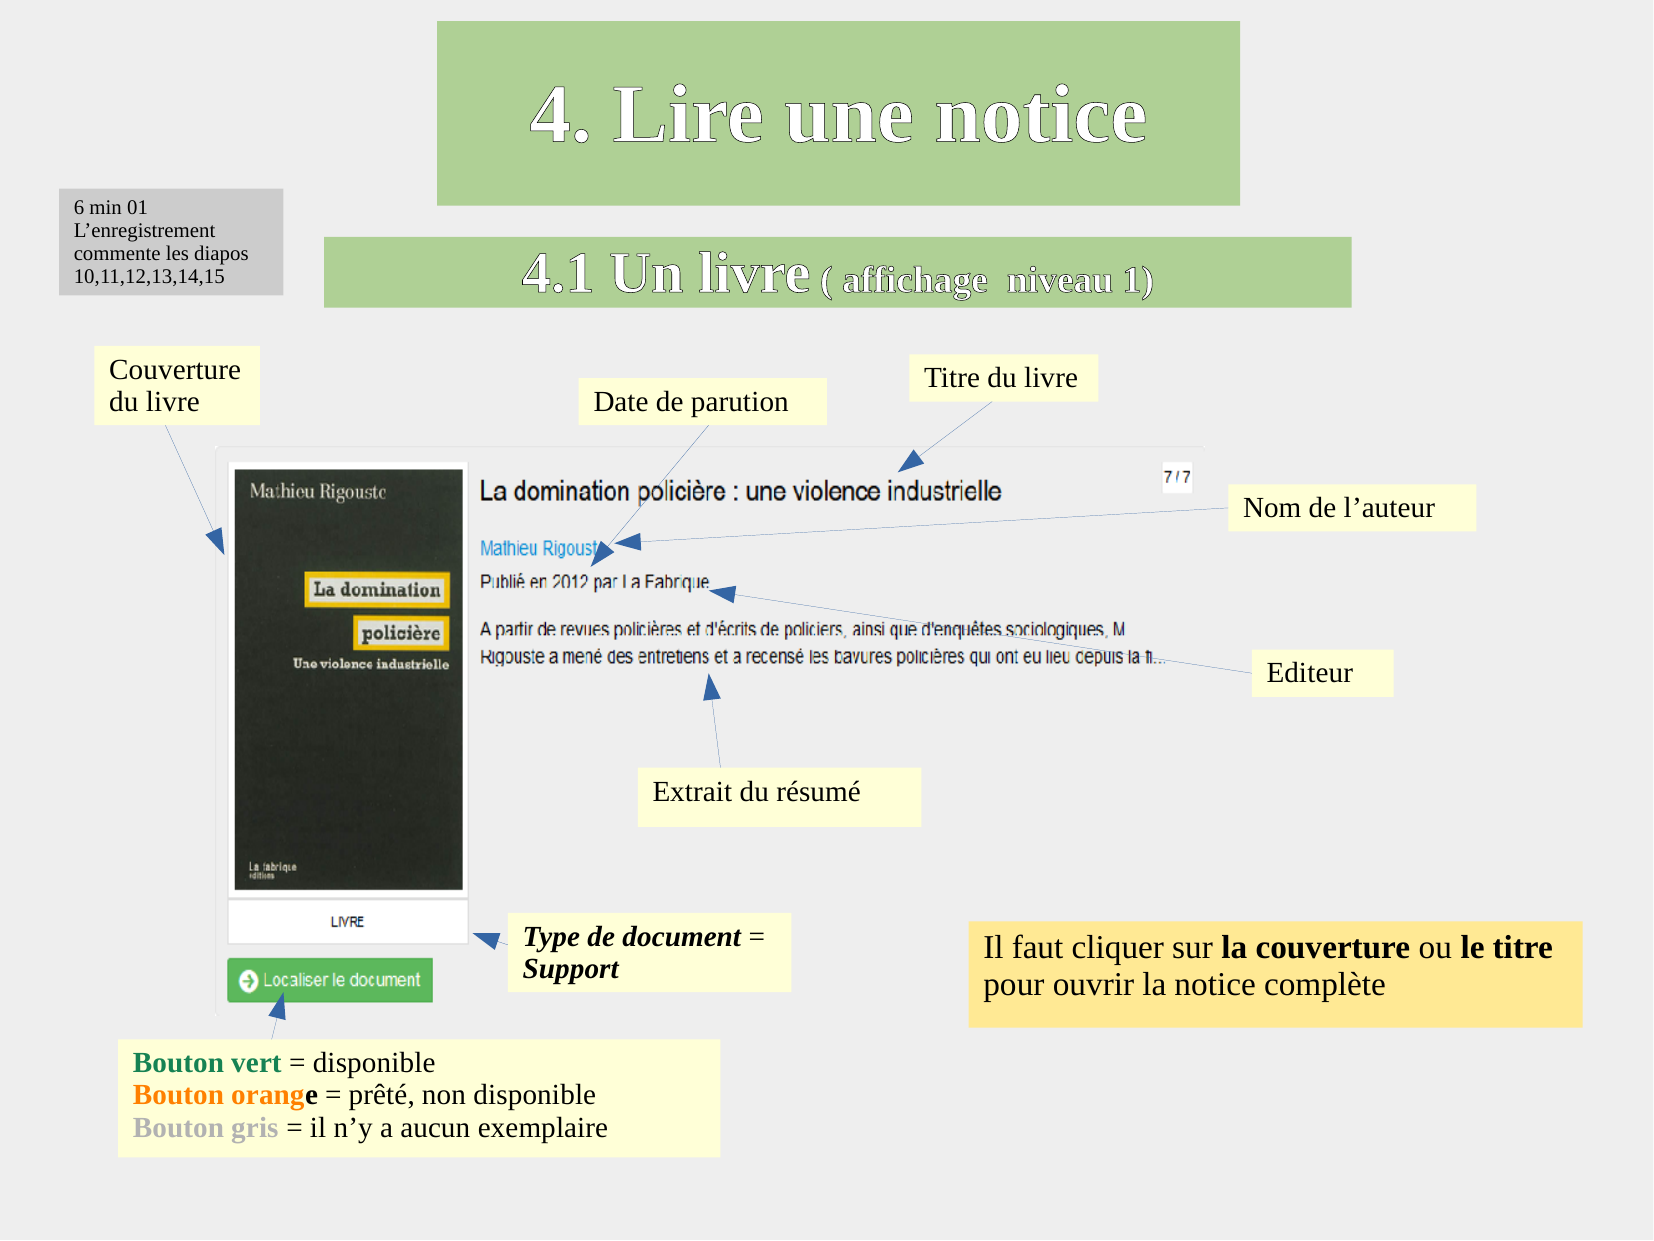

# 4. Lire une notice
6 min 01
L’enregistrement commente les diapos 10,11,12,13,14,15
4.1 Un livre ( affichage niveau 1)
Couverture du livre
Titre du livre
Date de parution
Nom de l’auteur
Editeur
Extrait du résumé
Type de document = Support
Il faut cliquer sur la couverture ou le titre pour ouvrir la notice complète
Bouton vert = disponible
Bouton orange = prêté, non disponible
Bouton gris = il n’y a aucun exemplaire